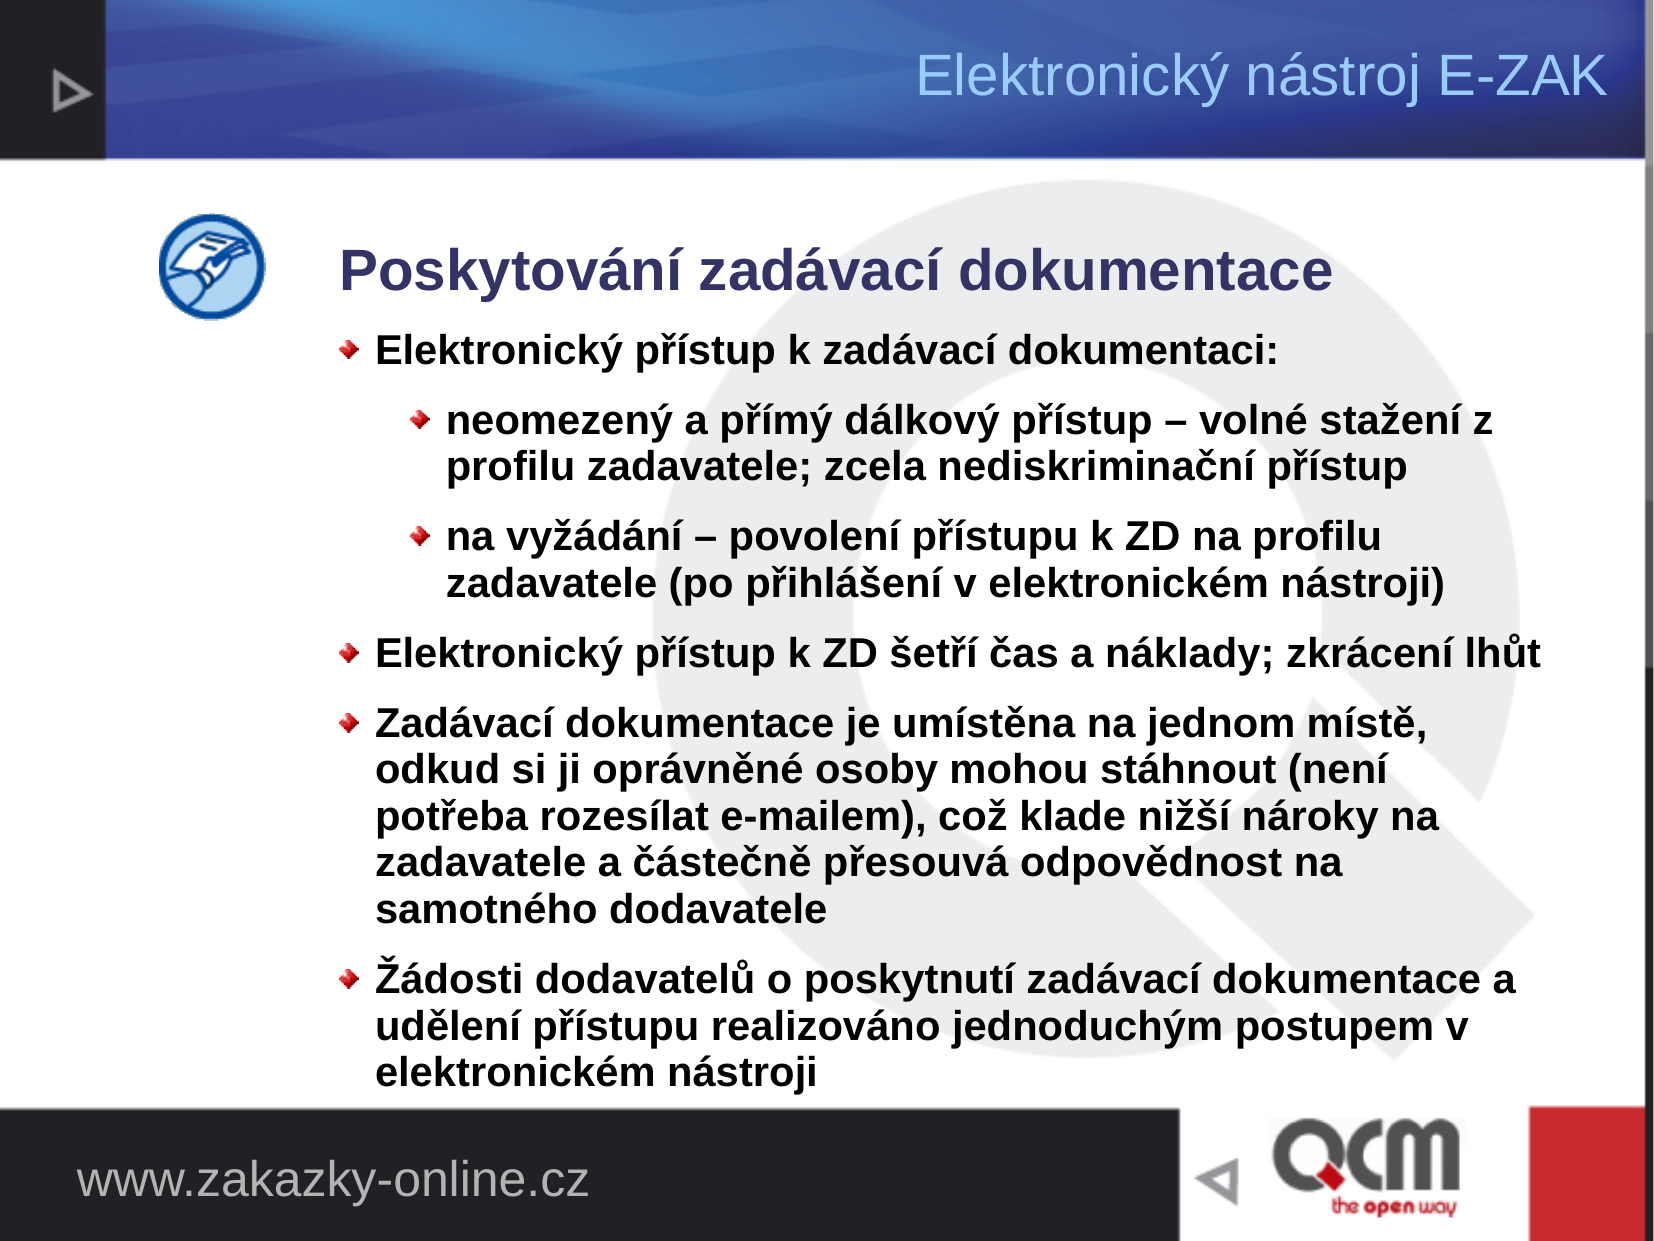

Poskytování zadávací dokumentace
Elektronický přístup k zadávací dokumentaci:
neomezený a přímý dálkový přístup – volné stažení z profilu zadavatele; zcela nediskriminační přístup
na vyžádání – povolení přístupu k ZD na profilu zadavatele (po přihlášení v elektronickém nástroji)
Elektronický přístup k ZD šetří čas a náklady; zkrácení lhůt
Zadávací dokumentace je umístěna na jednom místě, odkud si ji oprávněné osoby mohou stáhnout (není potřeba rozesílat e-mailem), což klade nižší nároky na zadavatele a částečně přesouvá odpovědnost na samotného dodavatele
Žádosti dodavatelů o poskytnutí zadávací dokumentace a udělení přístupu realizováno jednoduchým postupem v elektronickém nástroji